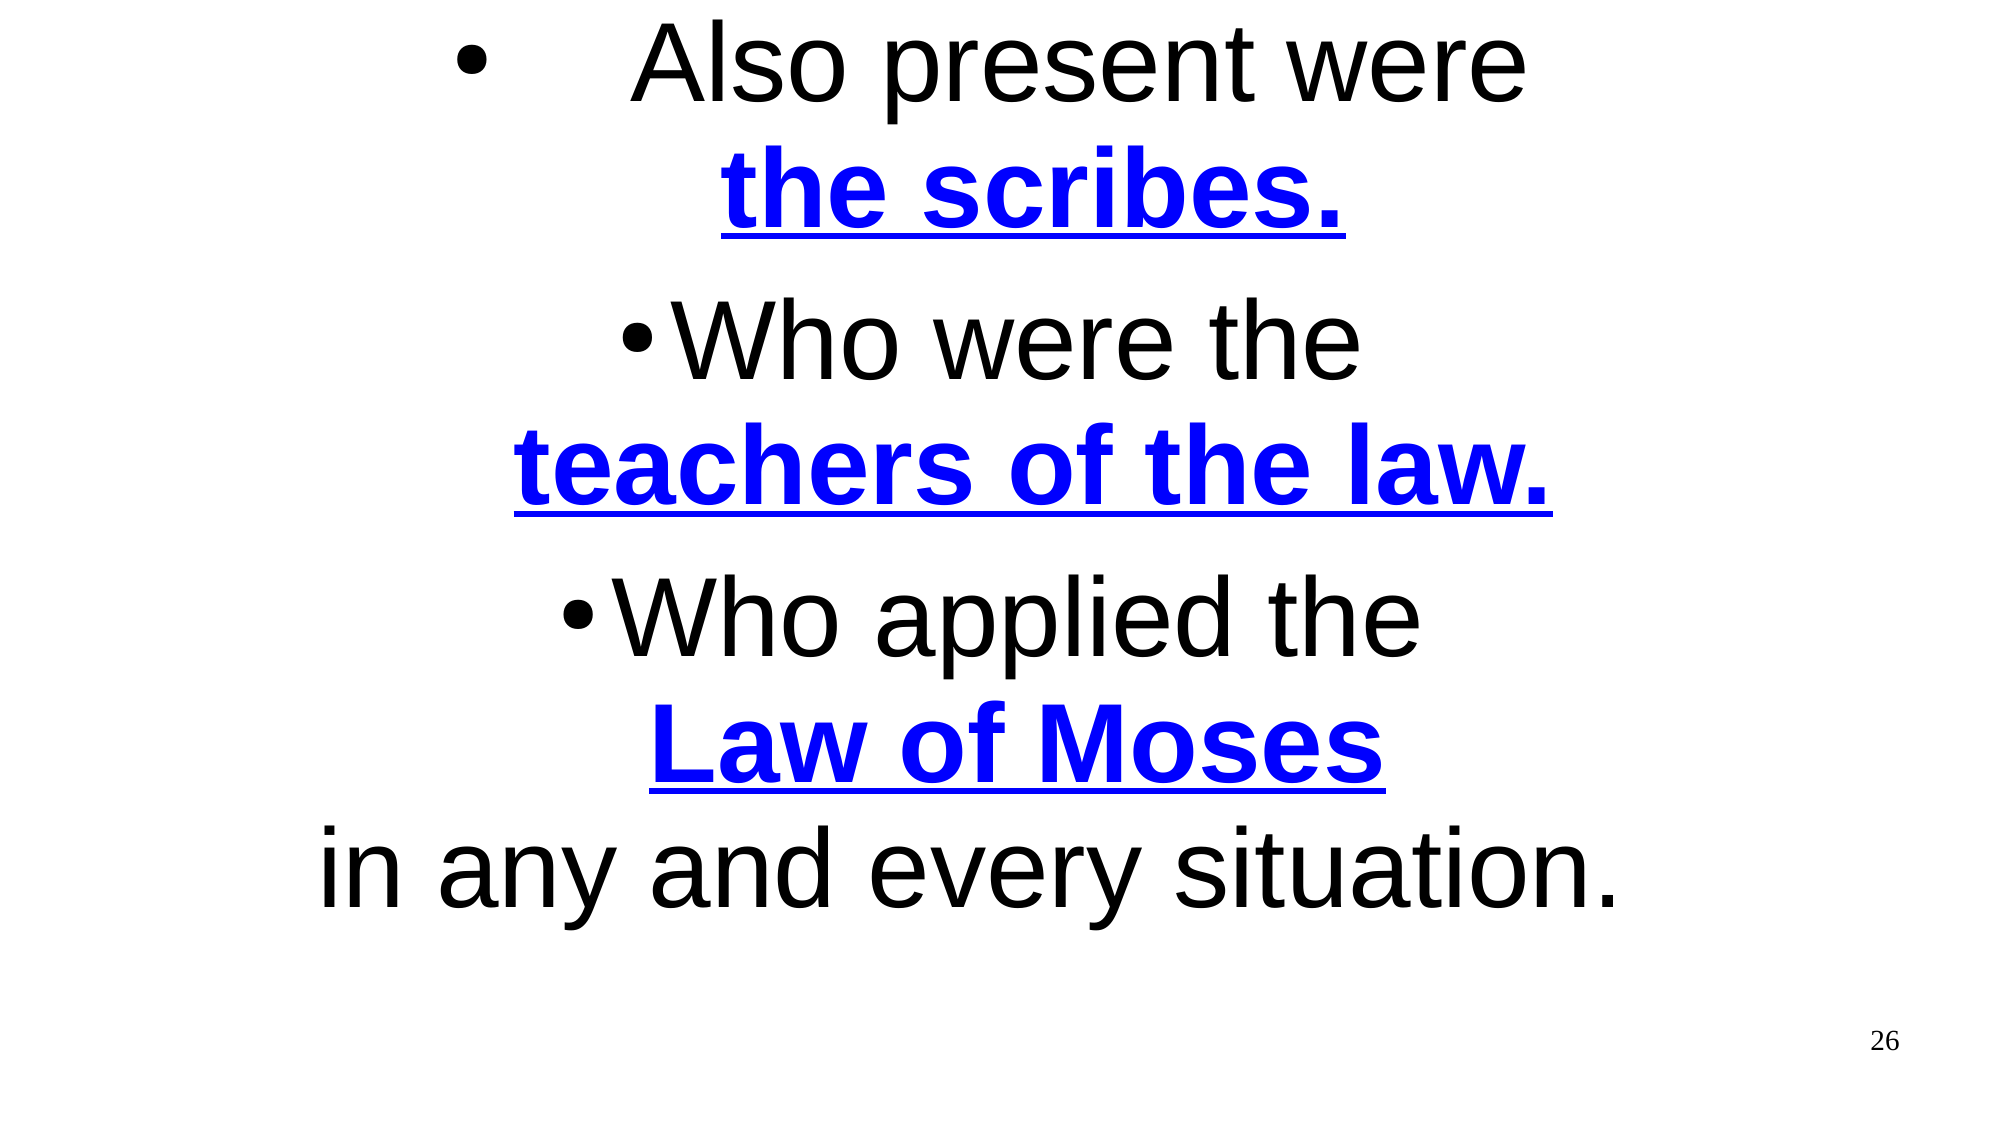

# Also present were the scribes.
Who were the
teachers of the law.
Who applied the
Law of Moses
in any and every situation.
26